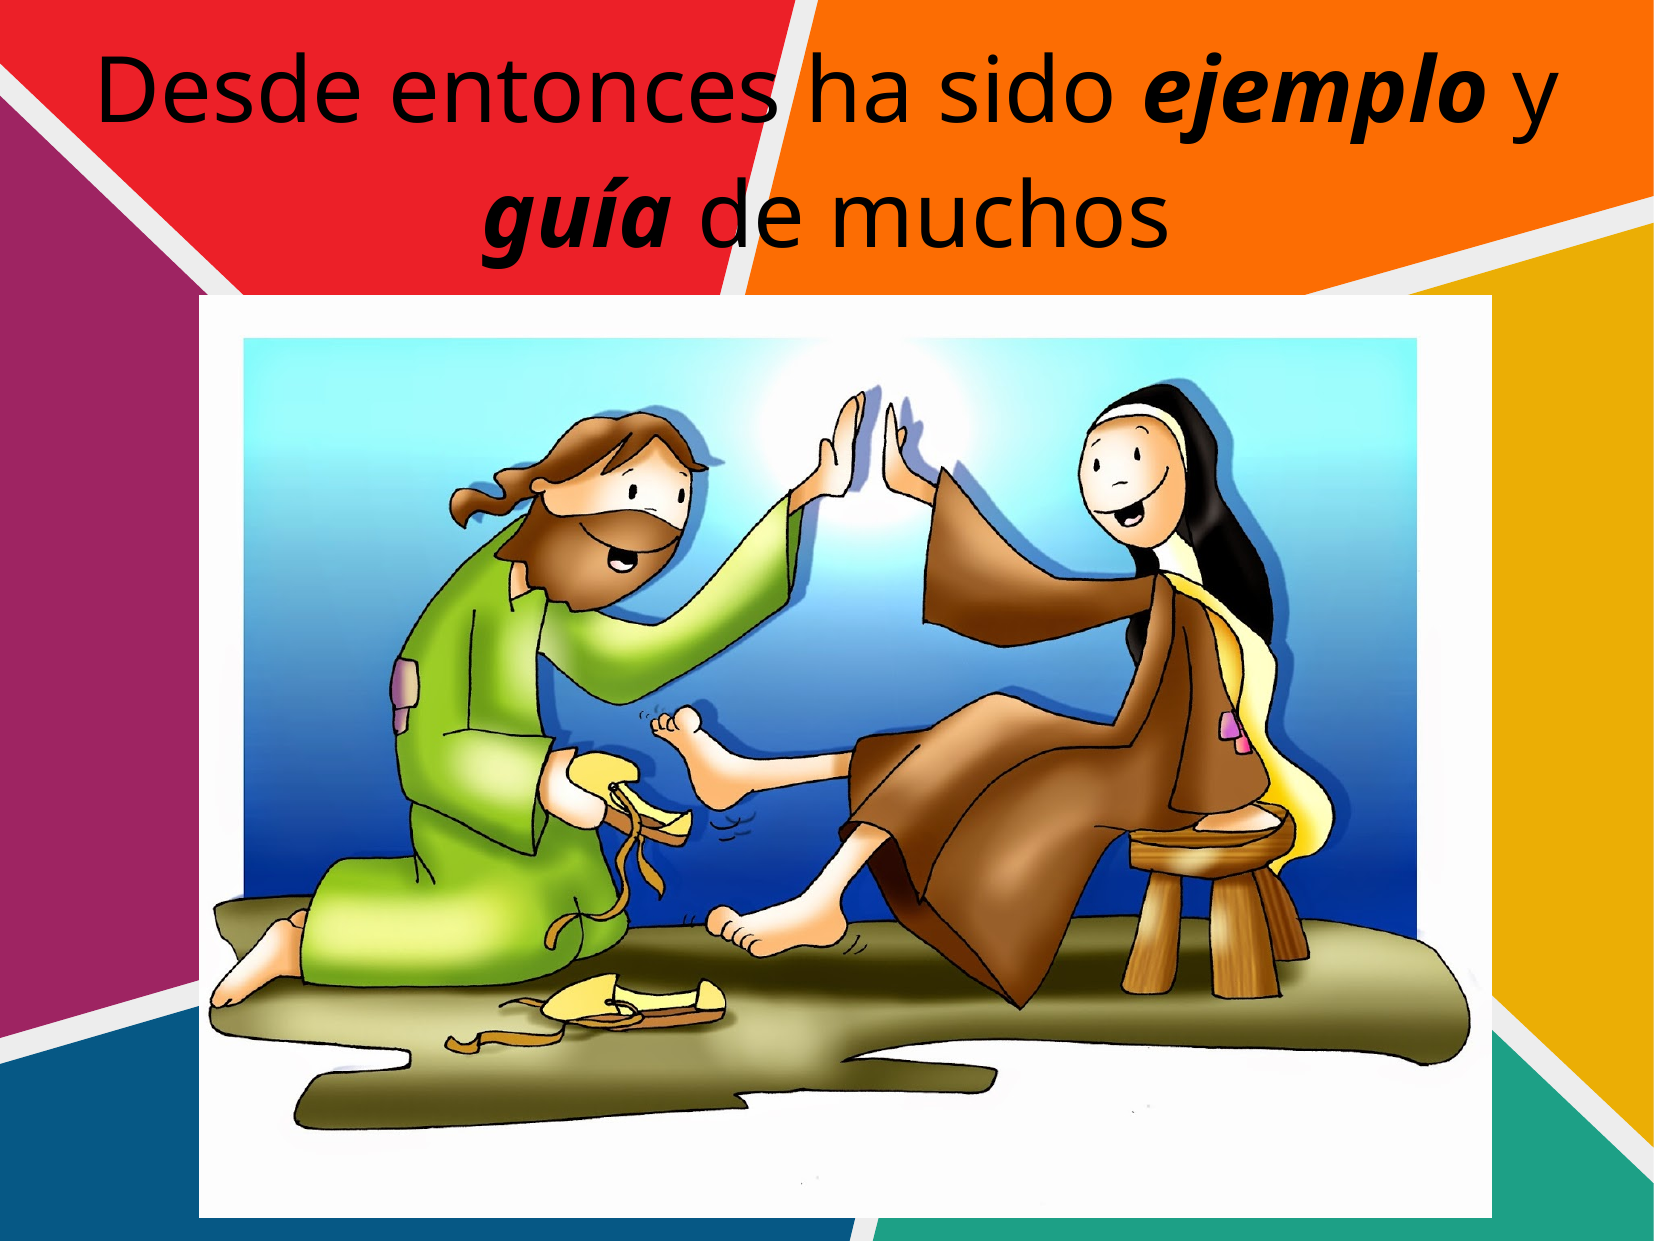

# Desde entonces ha sido ejemplo y guía de muchos